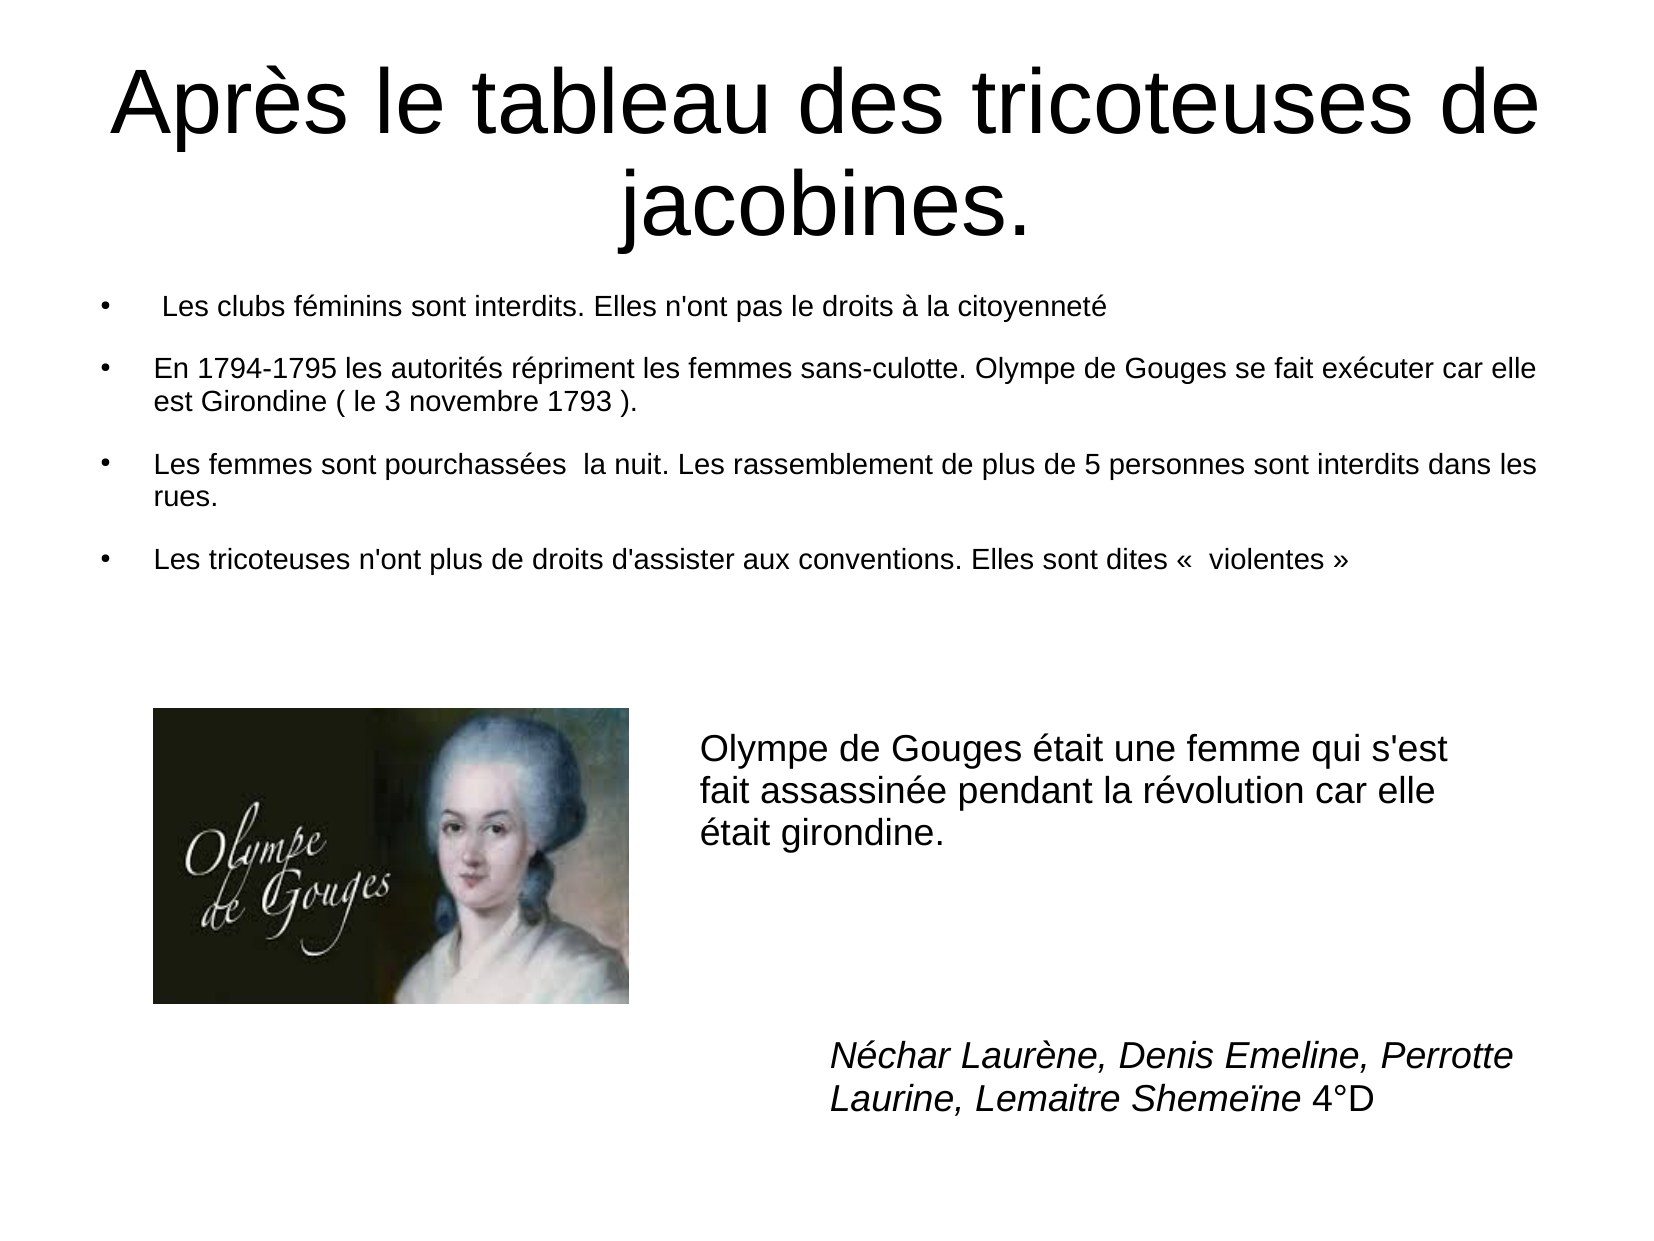

# Après le tableau des tricoteuses de jacobines.
 Les clubs féminins sont interdits. Elles n'ont pas le droits à la citoyenneté
En 1794-1795 les autorités répriment les femmes sans-culotte. Olympe de Gouges se fait exécuter car elle est Girondine ( le 3 novembre 1793 ).
Les femmes sont pourchassées la nuit. Les rassemblement de plus de 5 personnes sont interdits dans les rues.
Les tricoteuses n'ont plus de droits d'assister aux conventions. Elles sont dites «  violentes »
Olympe de Gouges était une femme qui s'est fait assassinée pendant la révolution car elle était girondine.
Néchar Laurène, Denis Emeline, Perrotte Laurine, Lemaitre Shemeïne 4°D